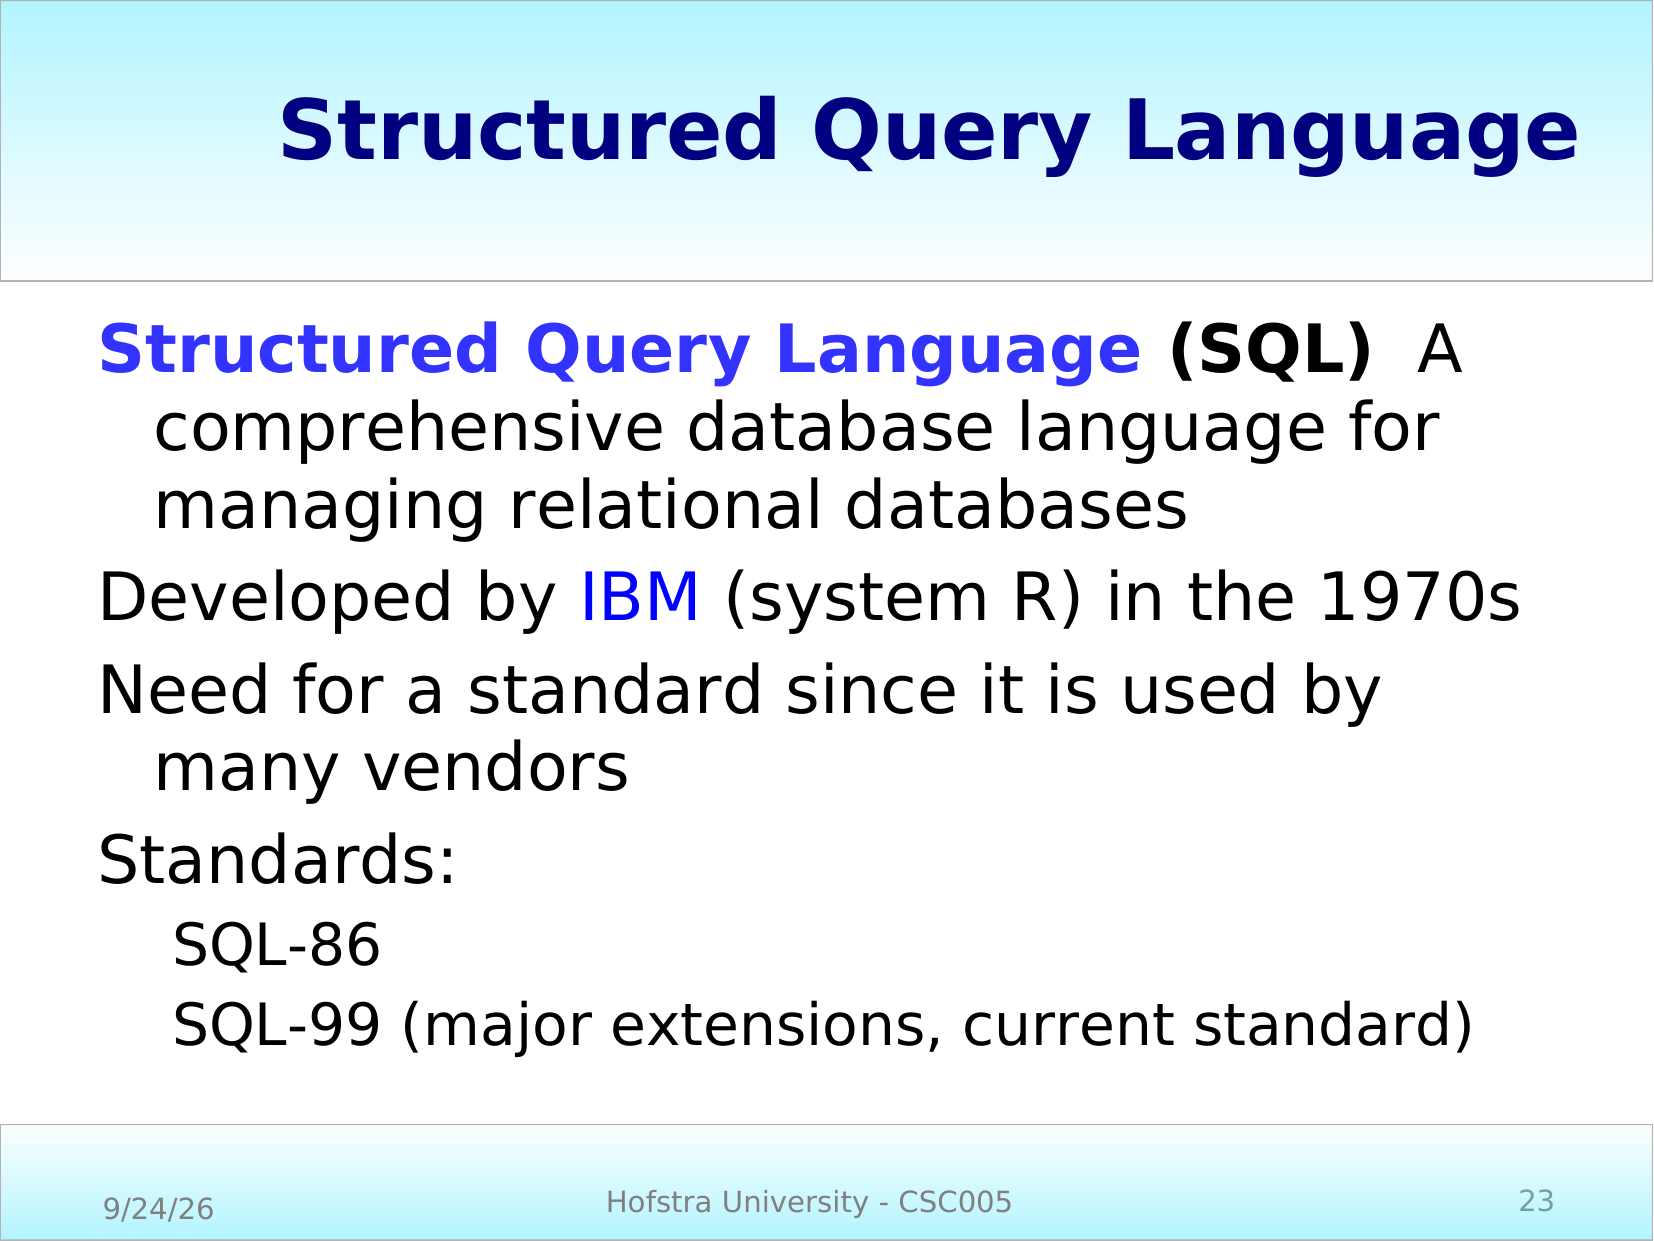

# Structured Query Language
Structured Query Language (SQL) A comprehensive database language for managing relational databases
Developed by IBM (system R) in the 1970s
Need for a standard since it is used by many vendors
Standards:
SQL-86
SQL-99 (major extensions, current standard)
23
Hofstra University - CSC005